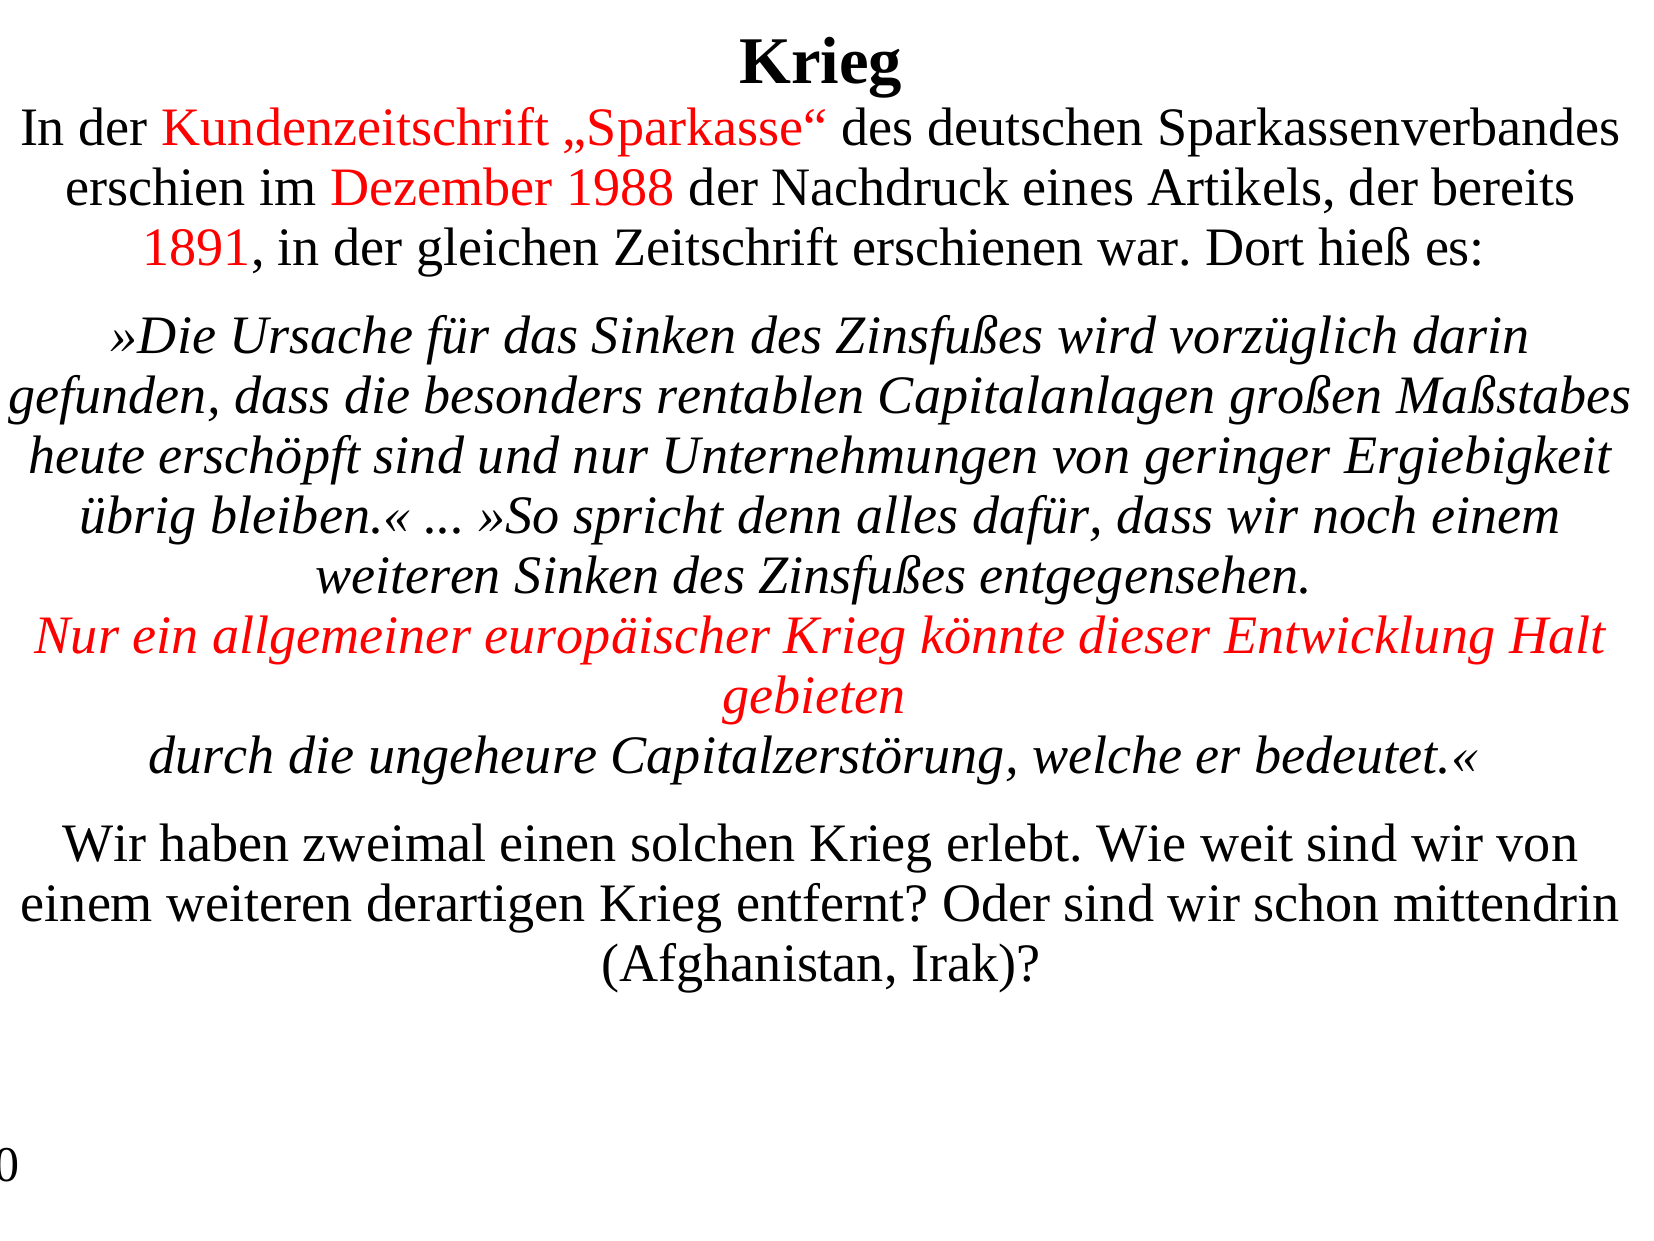

Krieg
In der Kundenzeitschrift „Sparkasse“ des deutschen Sparkassenverbandes erschien im Dezember 1988 der Nachdruck eines Artikels, der bereits 1891, in der gleichen Zeitschrift erschienen war. Dort hieß es:
»Die Ursache für das Sinken des Zinsfußes wird vorzüglich darin gefunden, dass die besonders rentablen Capitalanlagen großen Maßstabes heute erschöpft sind und nur Unternehmungen von geringer Ergiebigkeit übrig bleiben.« ... »So spricht denn alles dafür, dass wir noch einem weiteren Sinken des Zinsfußes entgegensehen.
Nur ein allgemeiner europäischer Krieg könnte dieser Entwicklung Halt gebieten
durch die ungeheure Capitalzerstörung, welche er bedeutet.«
Wir haben zweimal einen solchen Krieg erlebt. Wie weit sind wir von einem weiteren derartigen Krieg entfernt? Oder sind wir schon mittendrin (Afghanistan, Irak)?